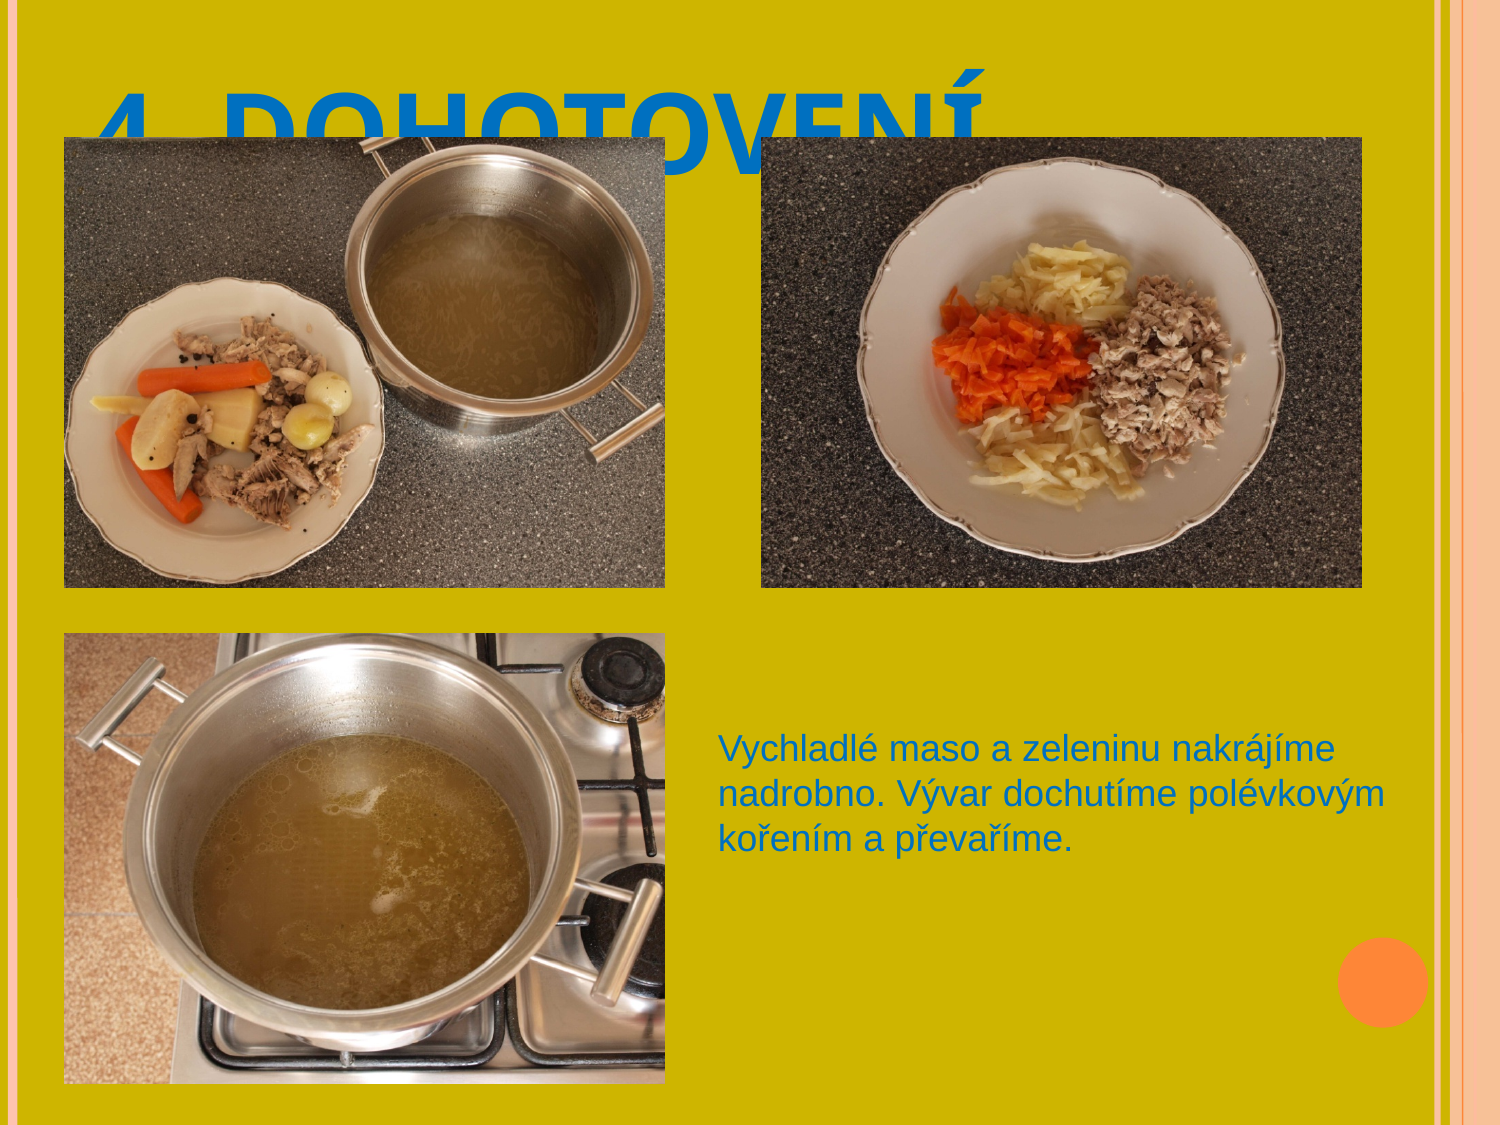

# 4. Dohotovení polévky
Vychladlé maso a zeleninu nakrájíme
nadrobno. Vývar dochutíme polévkovým
kořením a převaříme.